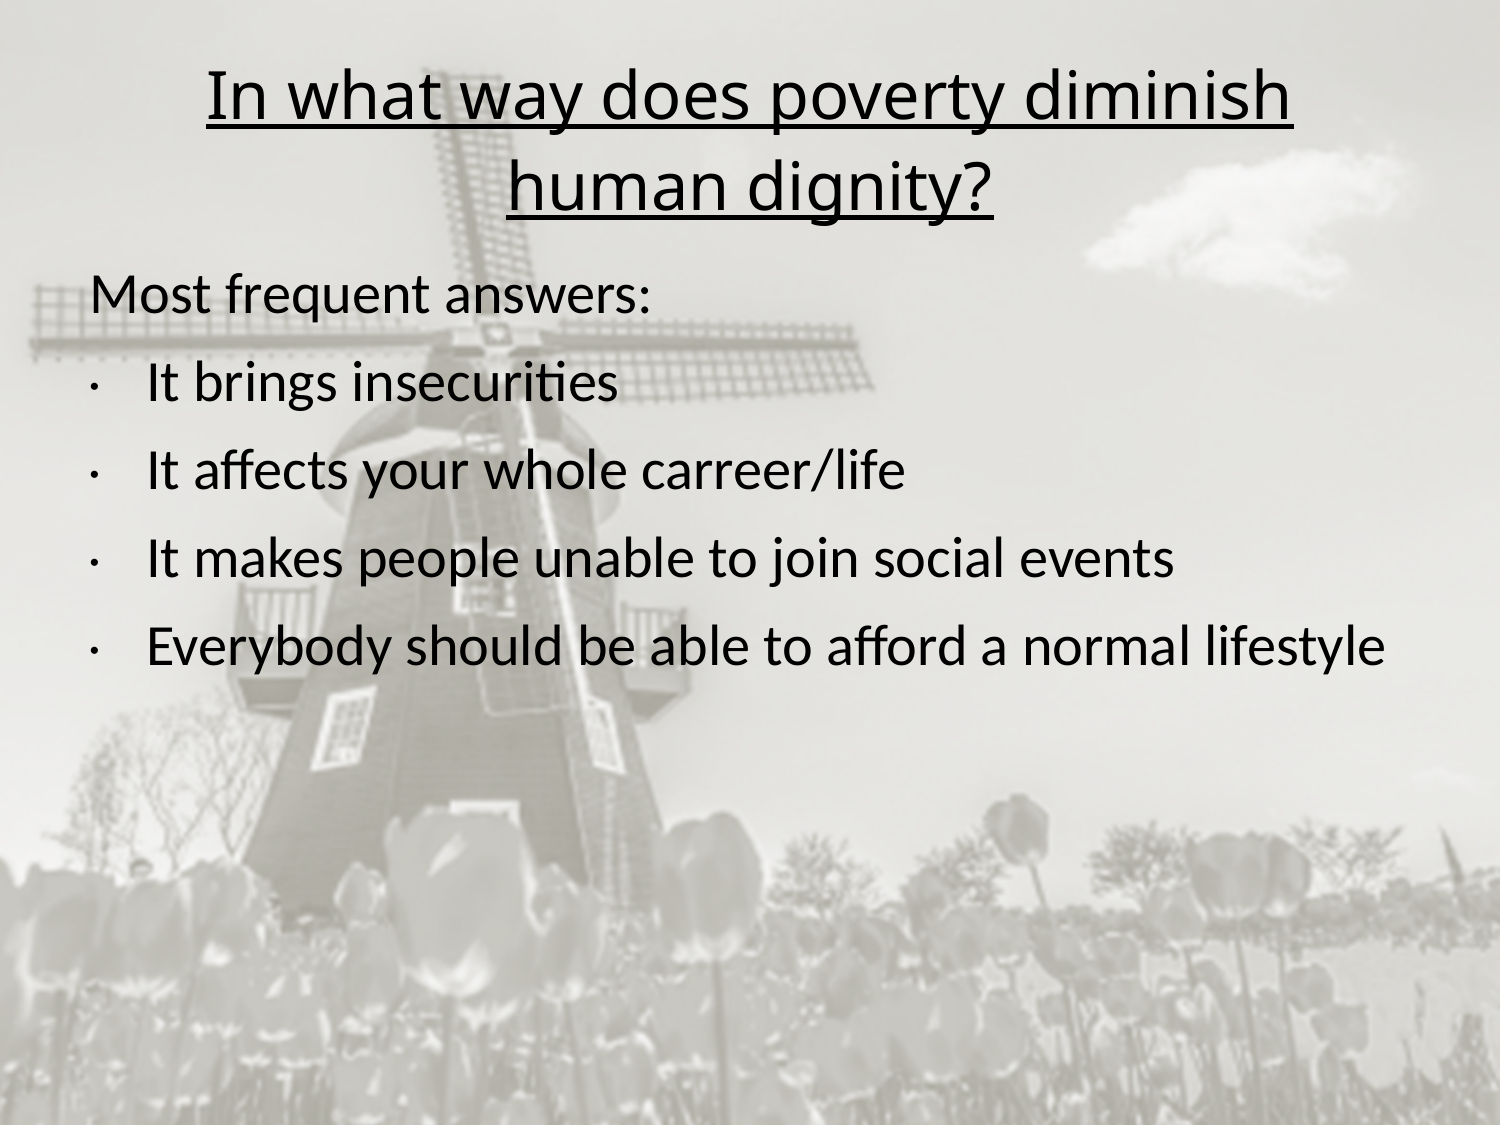

# In what way does poverty diminish human dignity?
Most frequent answers:
It brings insecurities
It affects your whole carreer/life
It makes people unable to join social events
Everybody should be able to afford a normal lifestyle